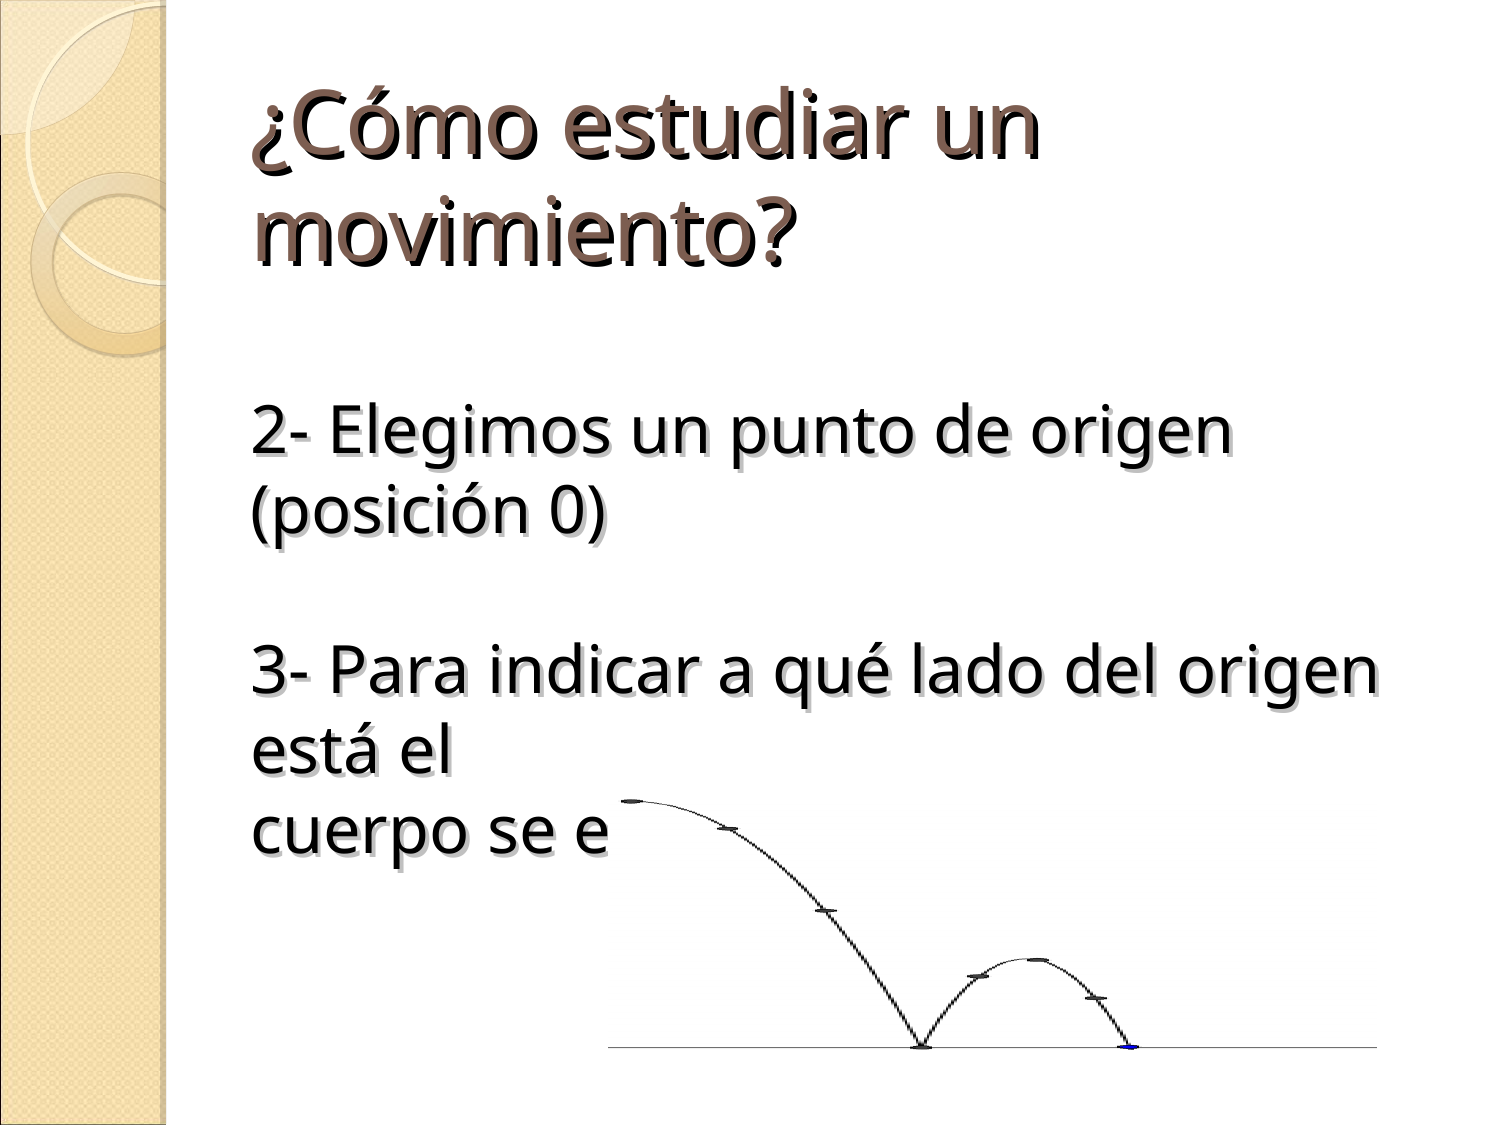

# ¿Cómo estudiar un movimiento? 2- Elegimos un punto de origen (posición 0) 3- Para indicar a qué lado del origen está el cuerpo se emplea + ó -